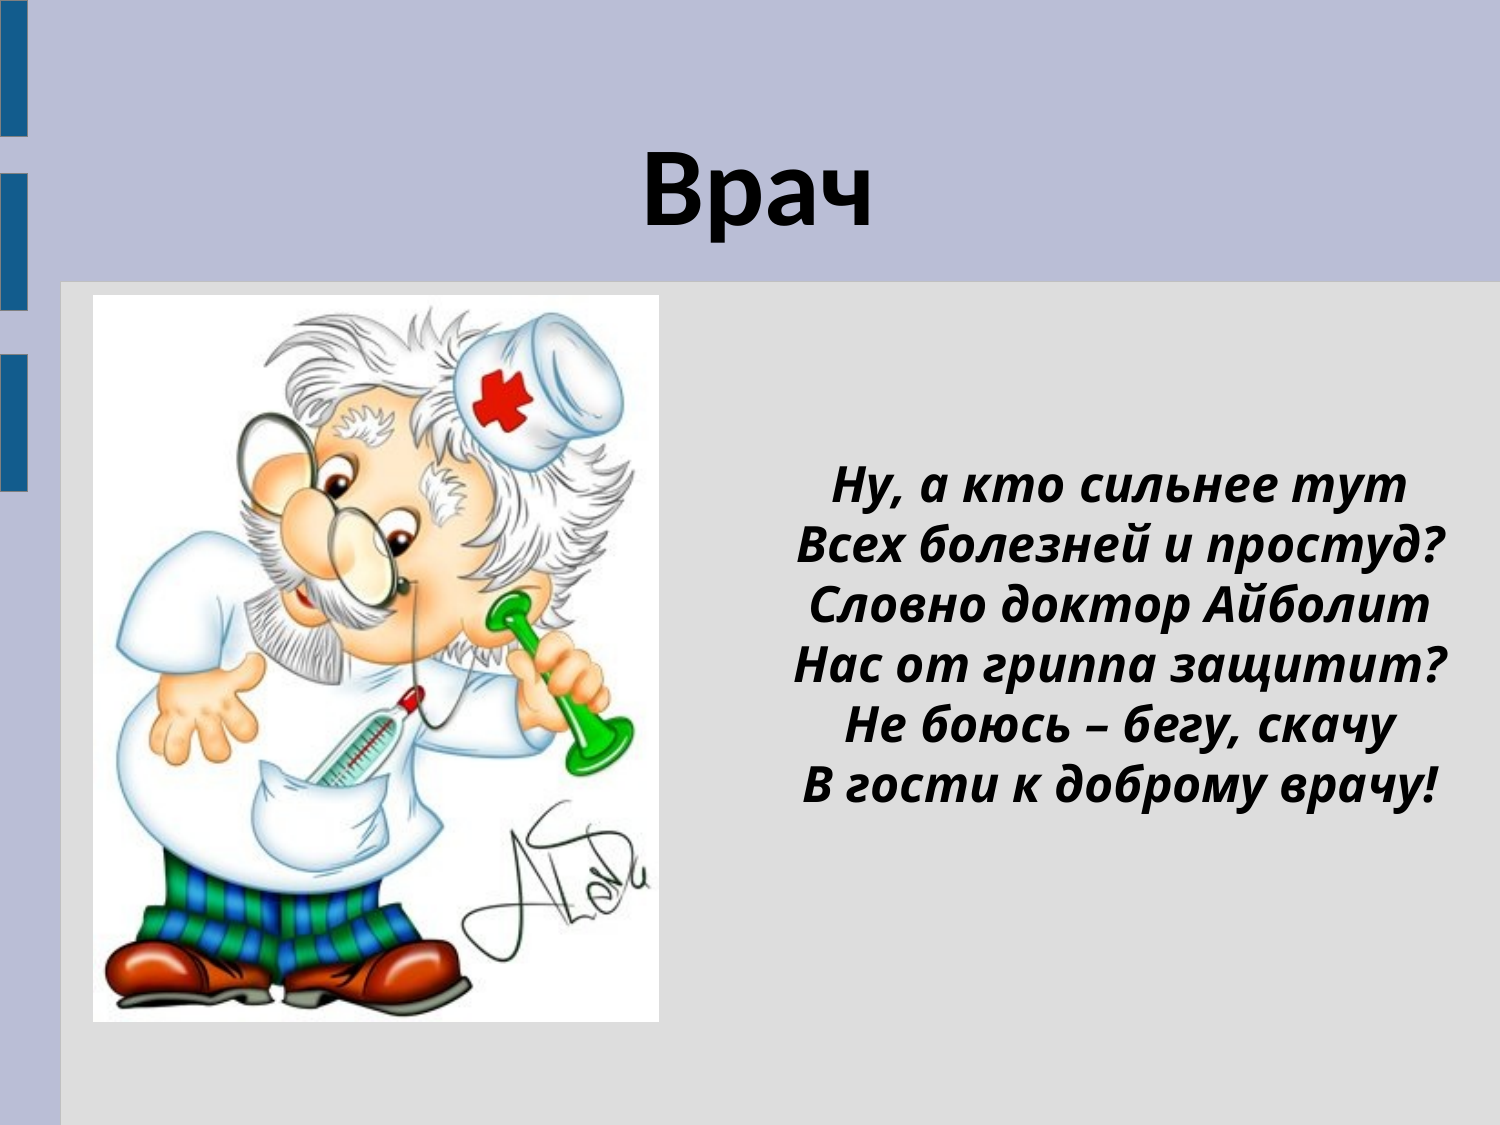

Врач
# Ну, а кто сильнее тут Всех болезней и простуд? Словно доктор Айболит Нас от гриппа защитит? Не боюсь – бегу, скачу В гости к доброму врачу!